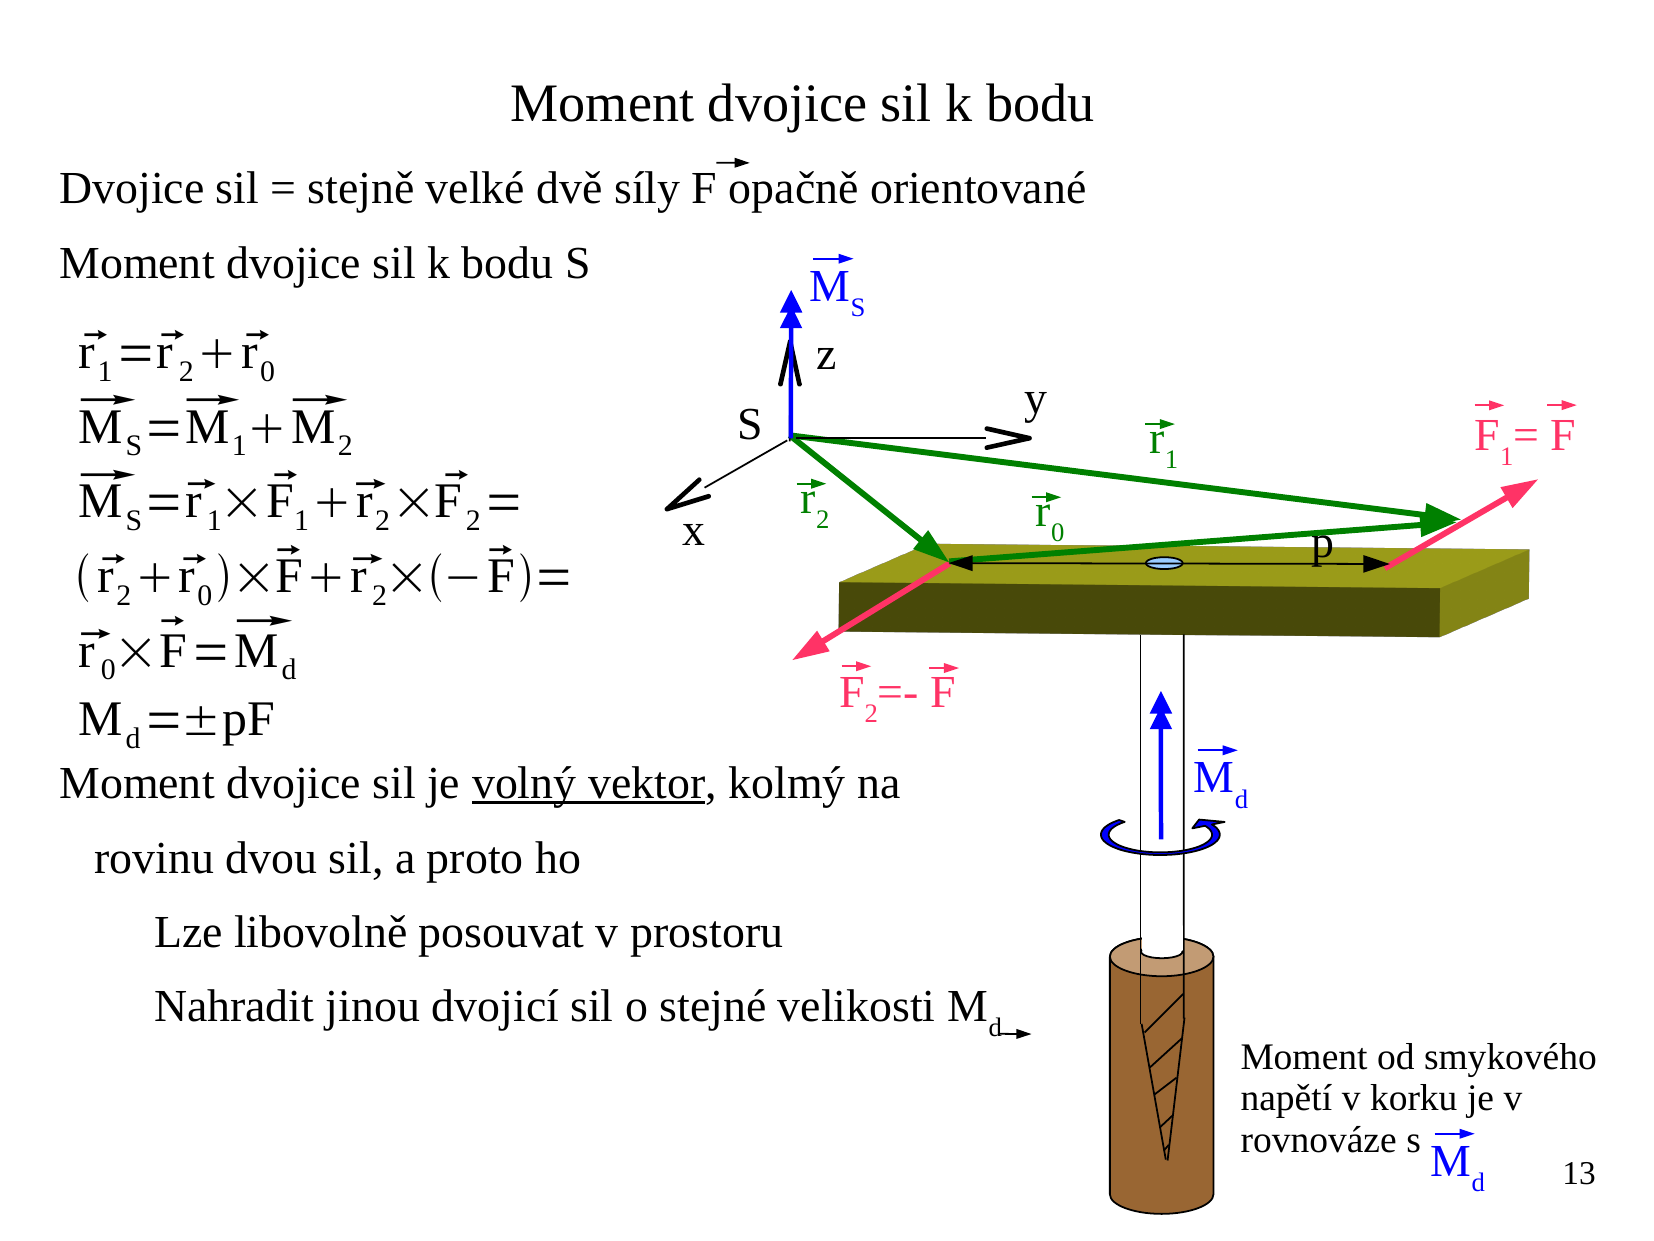

# Moment dvojice sil k bodu
Dvojice sil = stejně velké dvě síly F opačně orientované
Moment dvojice sil k bodu S
Moment dvojice sil je volný vektor, kolmý na
 rovinu dvou sil, a proto ho
Lze libovolně posouvat v prostoru
Nahradit jinou dvojicí sil o stejné velikosti Md
MS
z
y
S
F1= F
r1
r2
r0
x
p
F2=- F
Md
Moment od smykového napětí v korku je v rovnováze s
Md
13